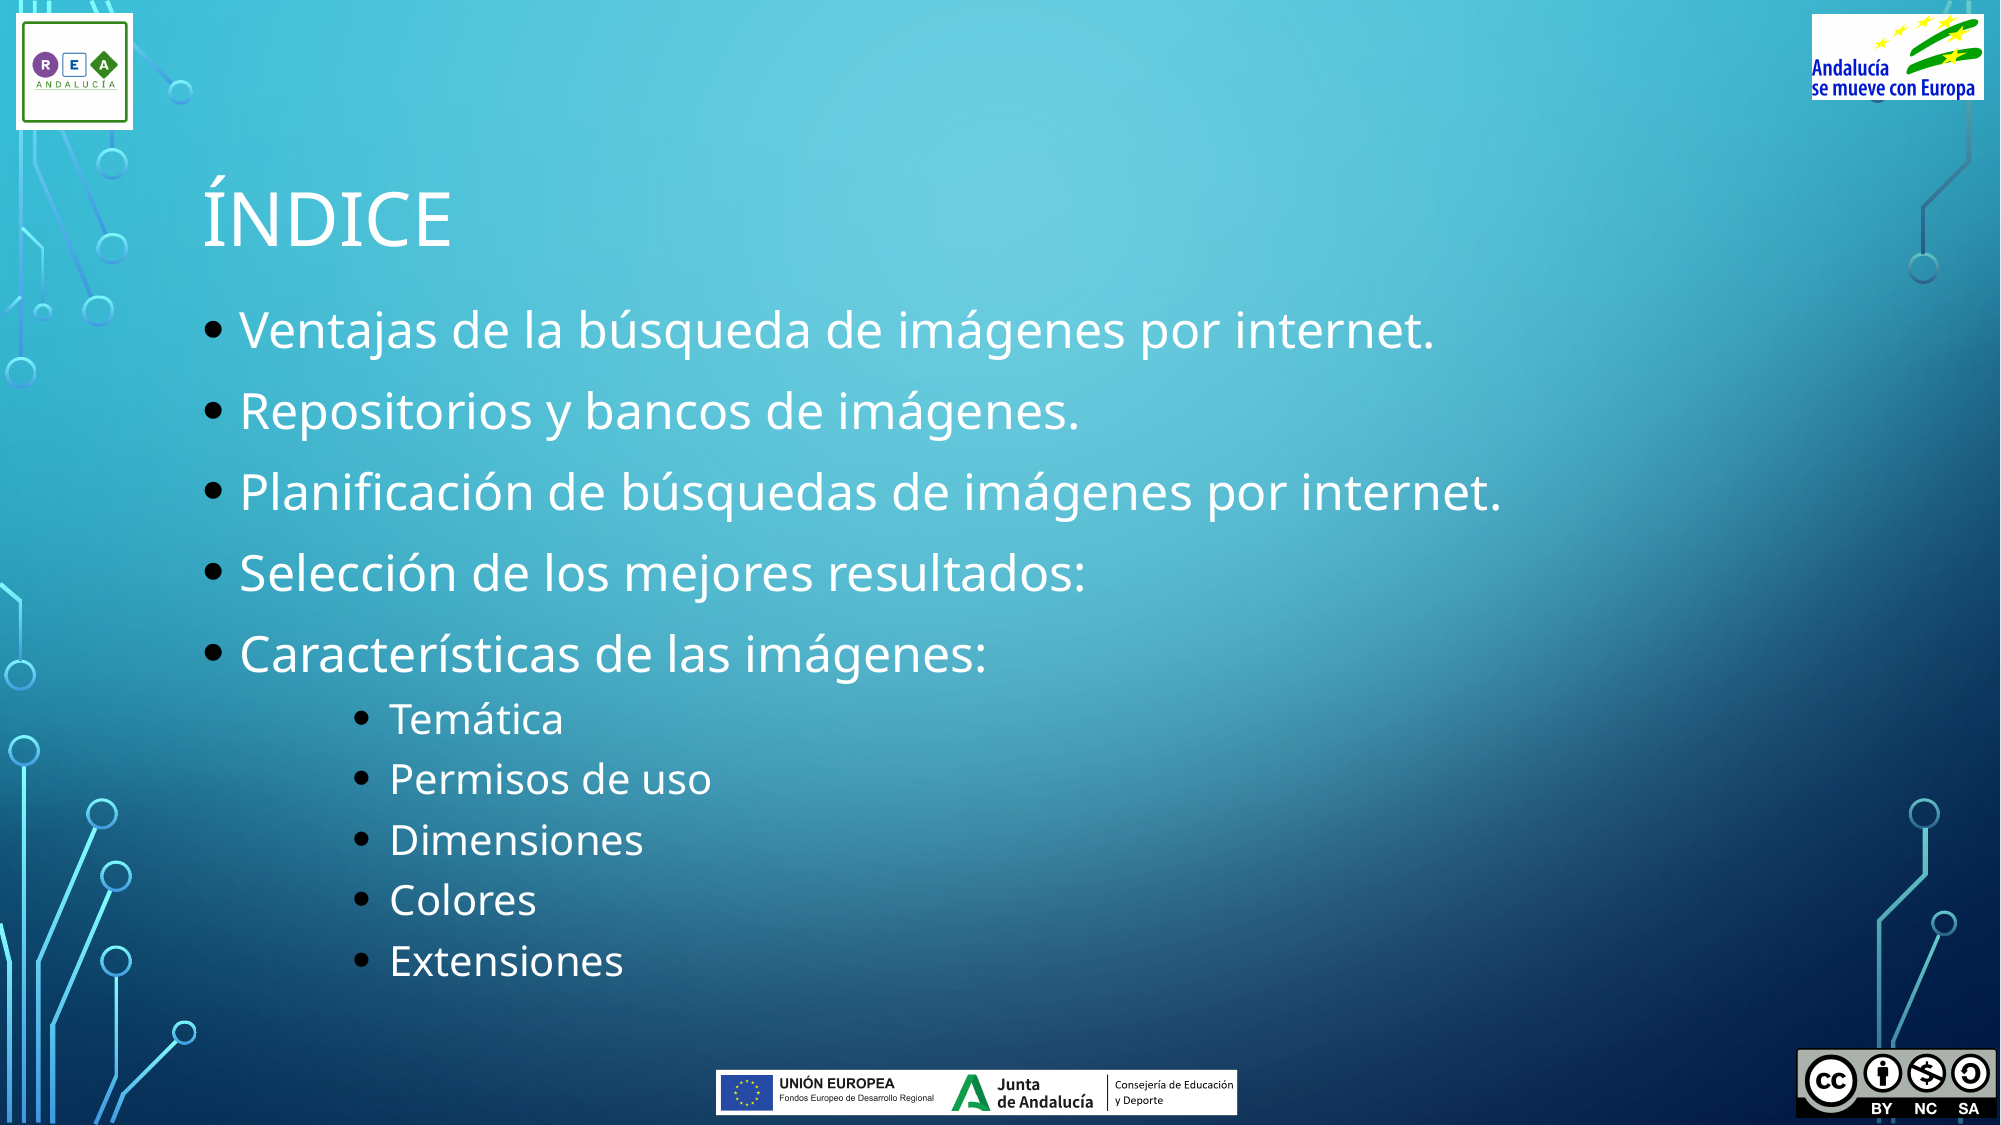

# Índice
Ventajas de la búsqueda de imágenes por internet.
Repositorios y bancos de imágenes.
Planificación de búsquedas de imágenes por internet.
Selección de los mejores resultados:
Características de las imágenes:
Temática
Permisos de uso
Dimensiones
Colores
Extensiones